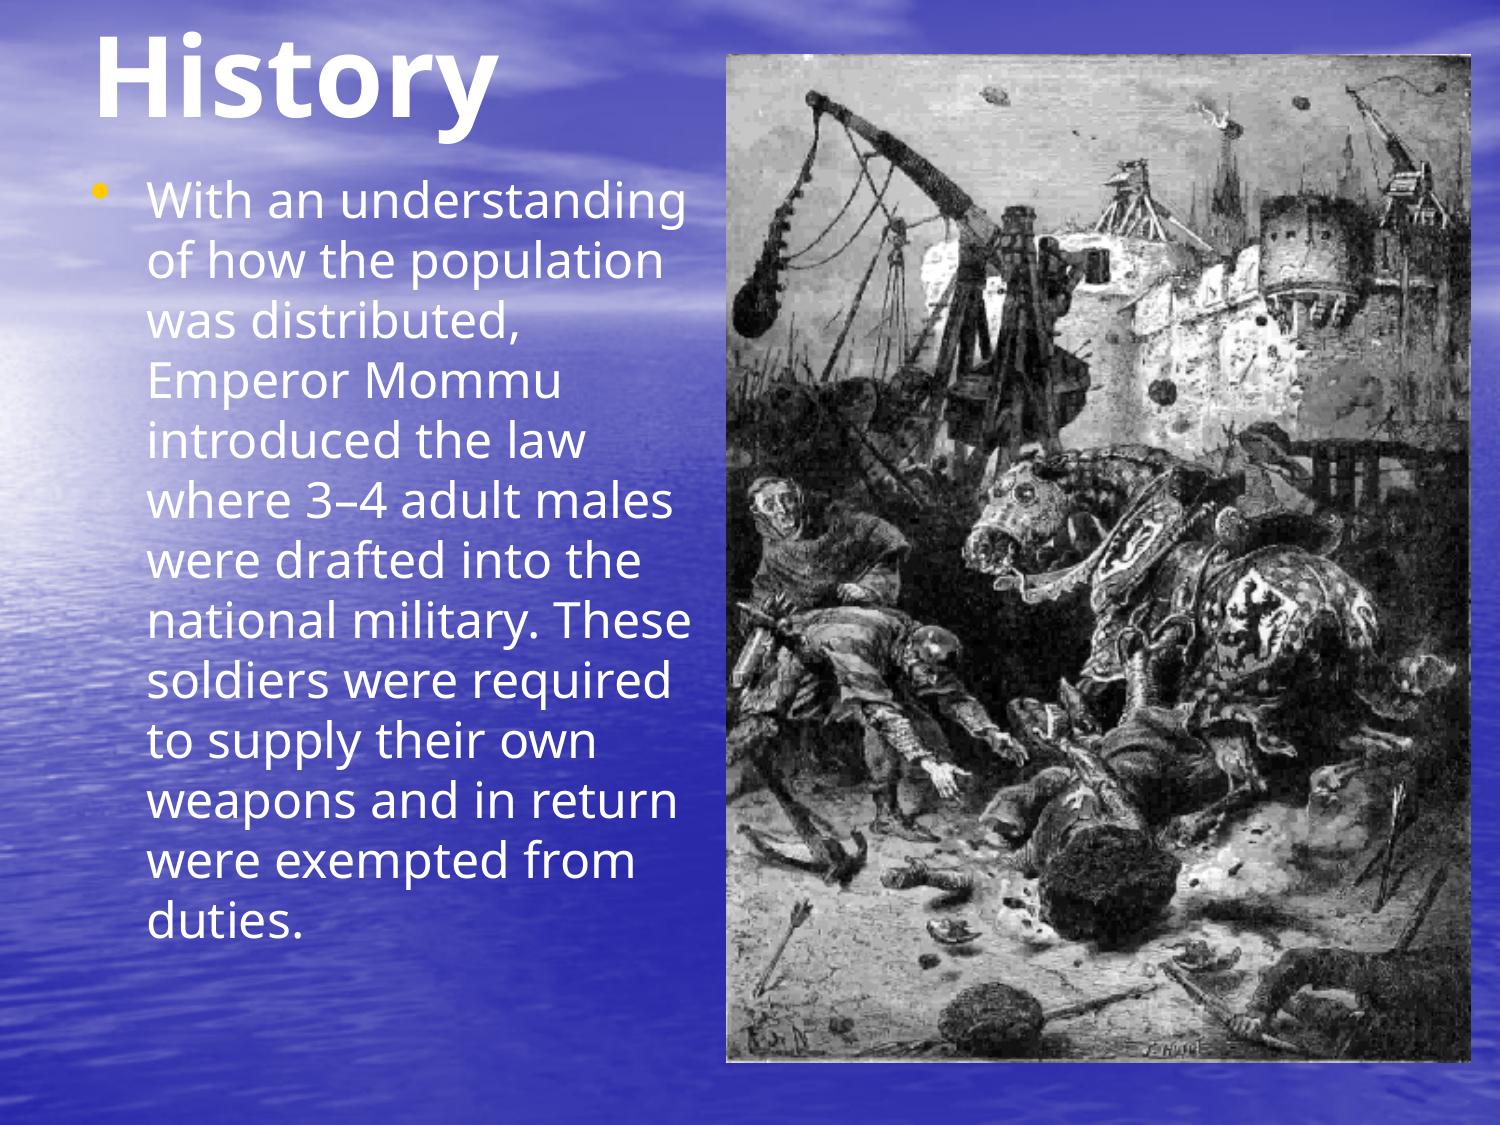

# History
With an understanding of how the population was distributed, Emperor Mommu introduced the law where 3–4 adult males were drafted into the national military. These soldiers were required to supply their own weapons and in return were exempted from duties.